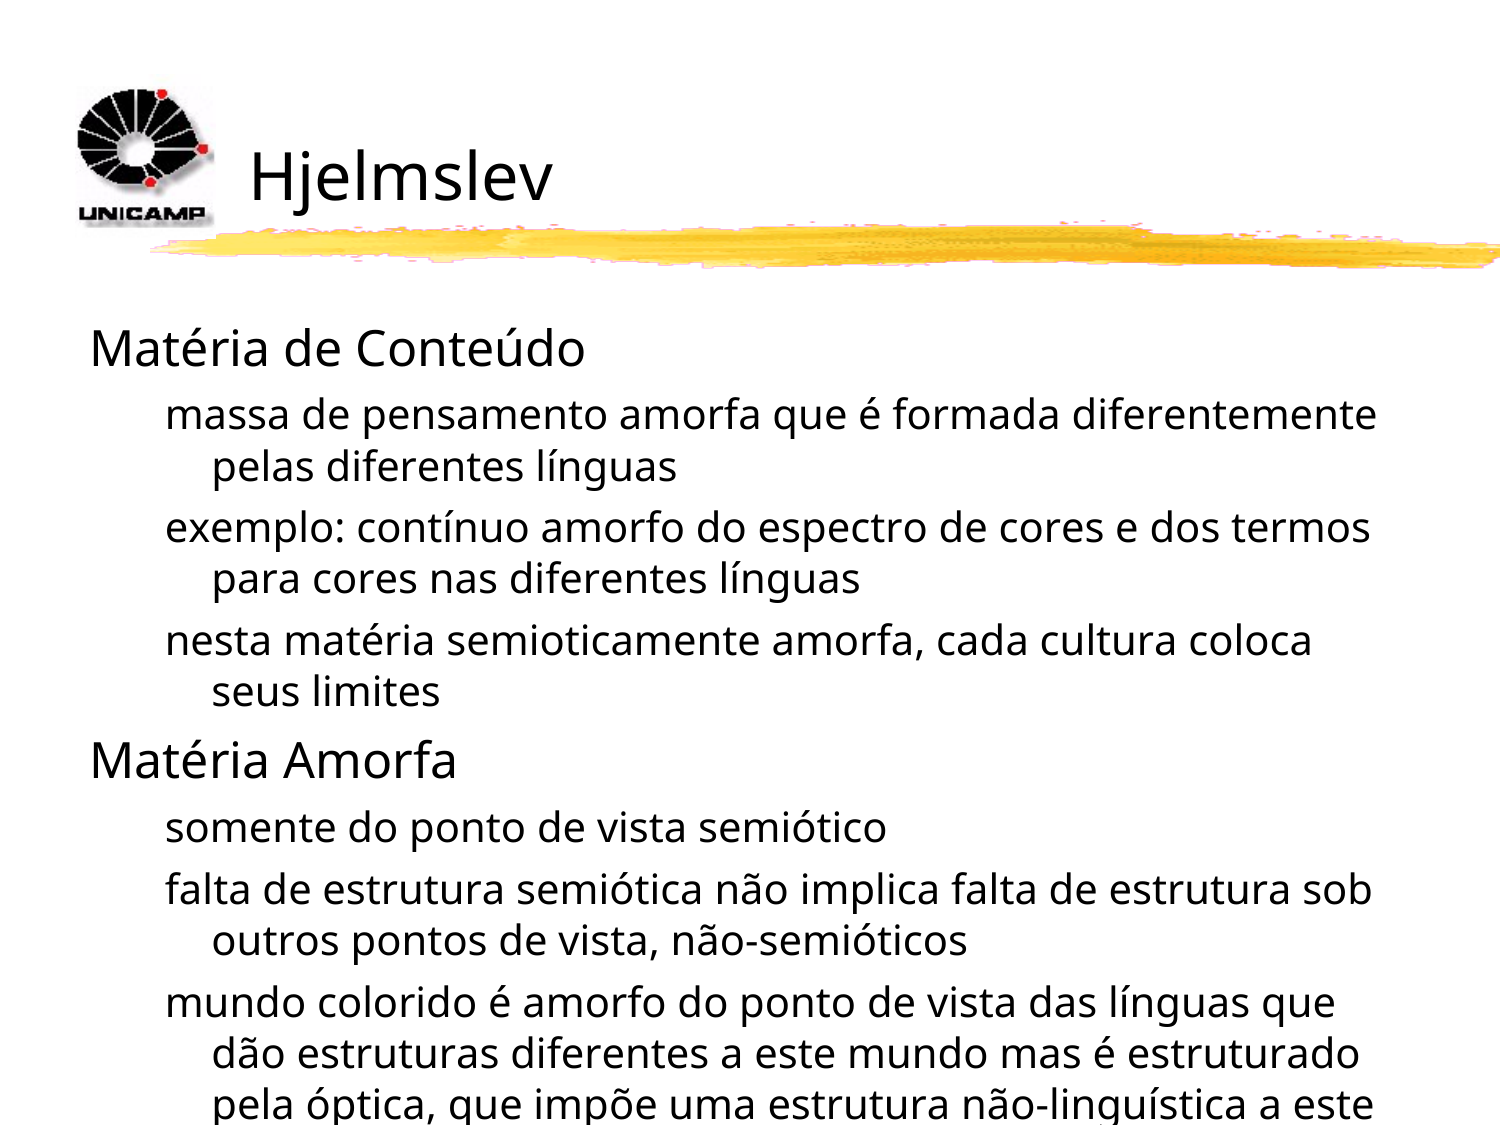

# Hjelmslev
Matéria de Conteúdo
massa de pensamento amorfa que é formada diferentemente pelas diferentes línguas
exemplo: contínuo amorfo do espectro de cores e dos termos para cores nas diferentes línguas
nesta matéria semioticamente amorfa, cada cultura coloca seus limites
Matéria Amorfa
somente do ponto de vista semiótico
falta de estrutura semiótica não implica falta de estrutura sob outros pontos de vista, não-semióticos
mundo colorido é amorfo do ponto de vista das línguas que dão estruturas diferentes a este mundo mas é estruturado pela óptica, que impõe uma estrutura não-linguística a este mundo